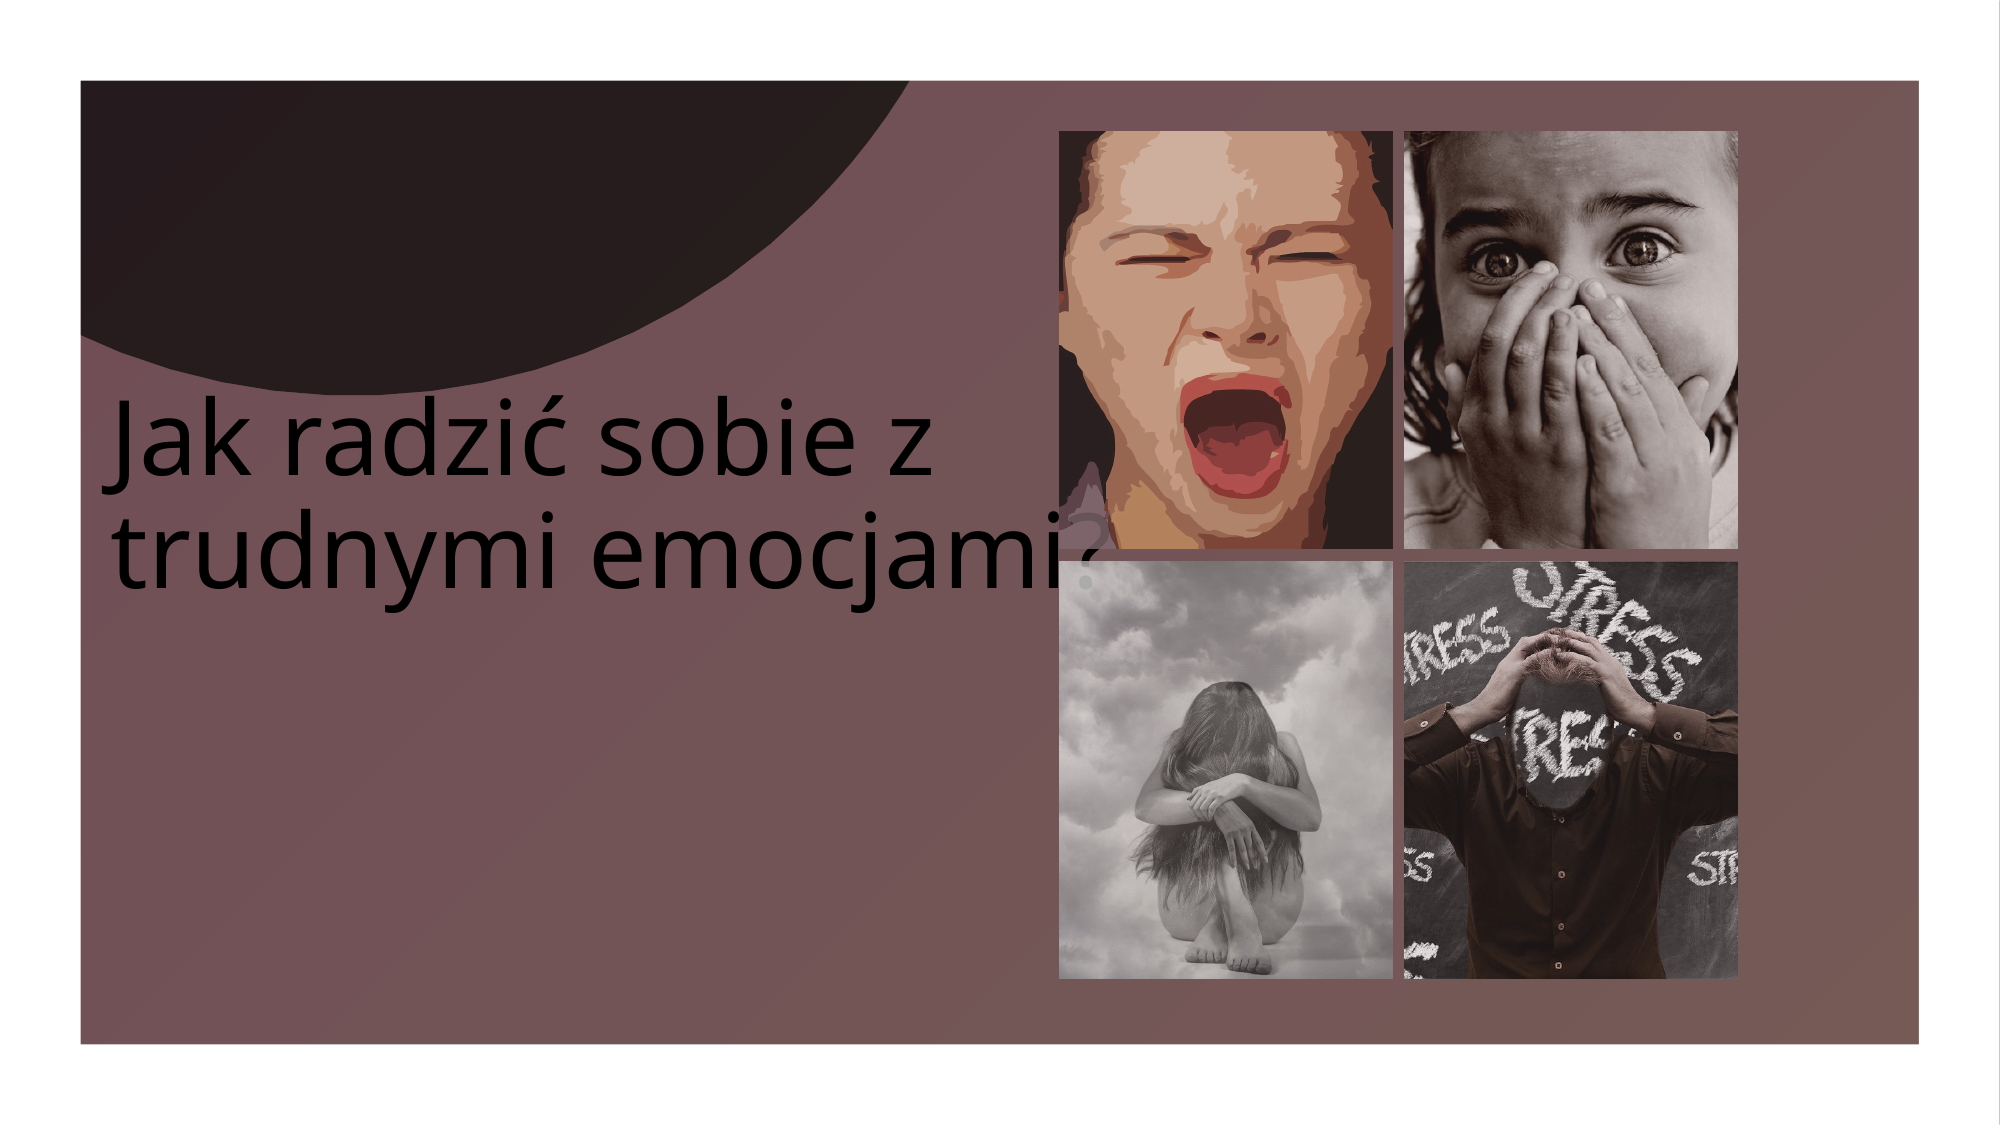

# Jak radzić sobie z trudnymi emocjami?